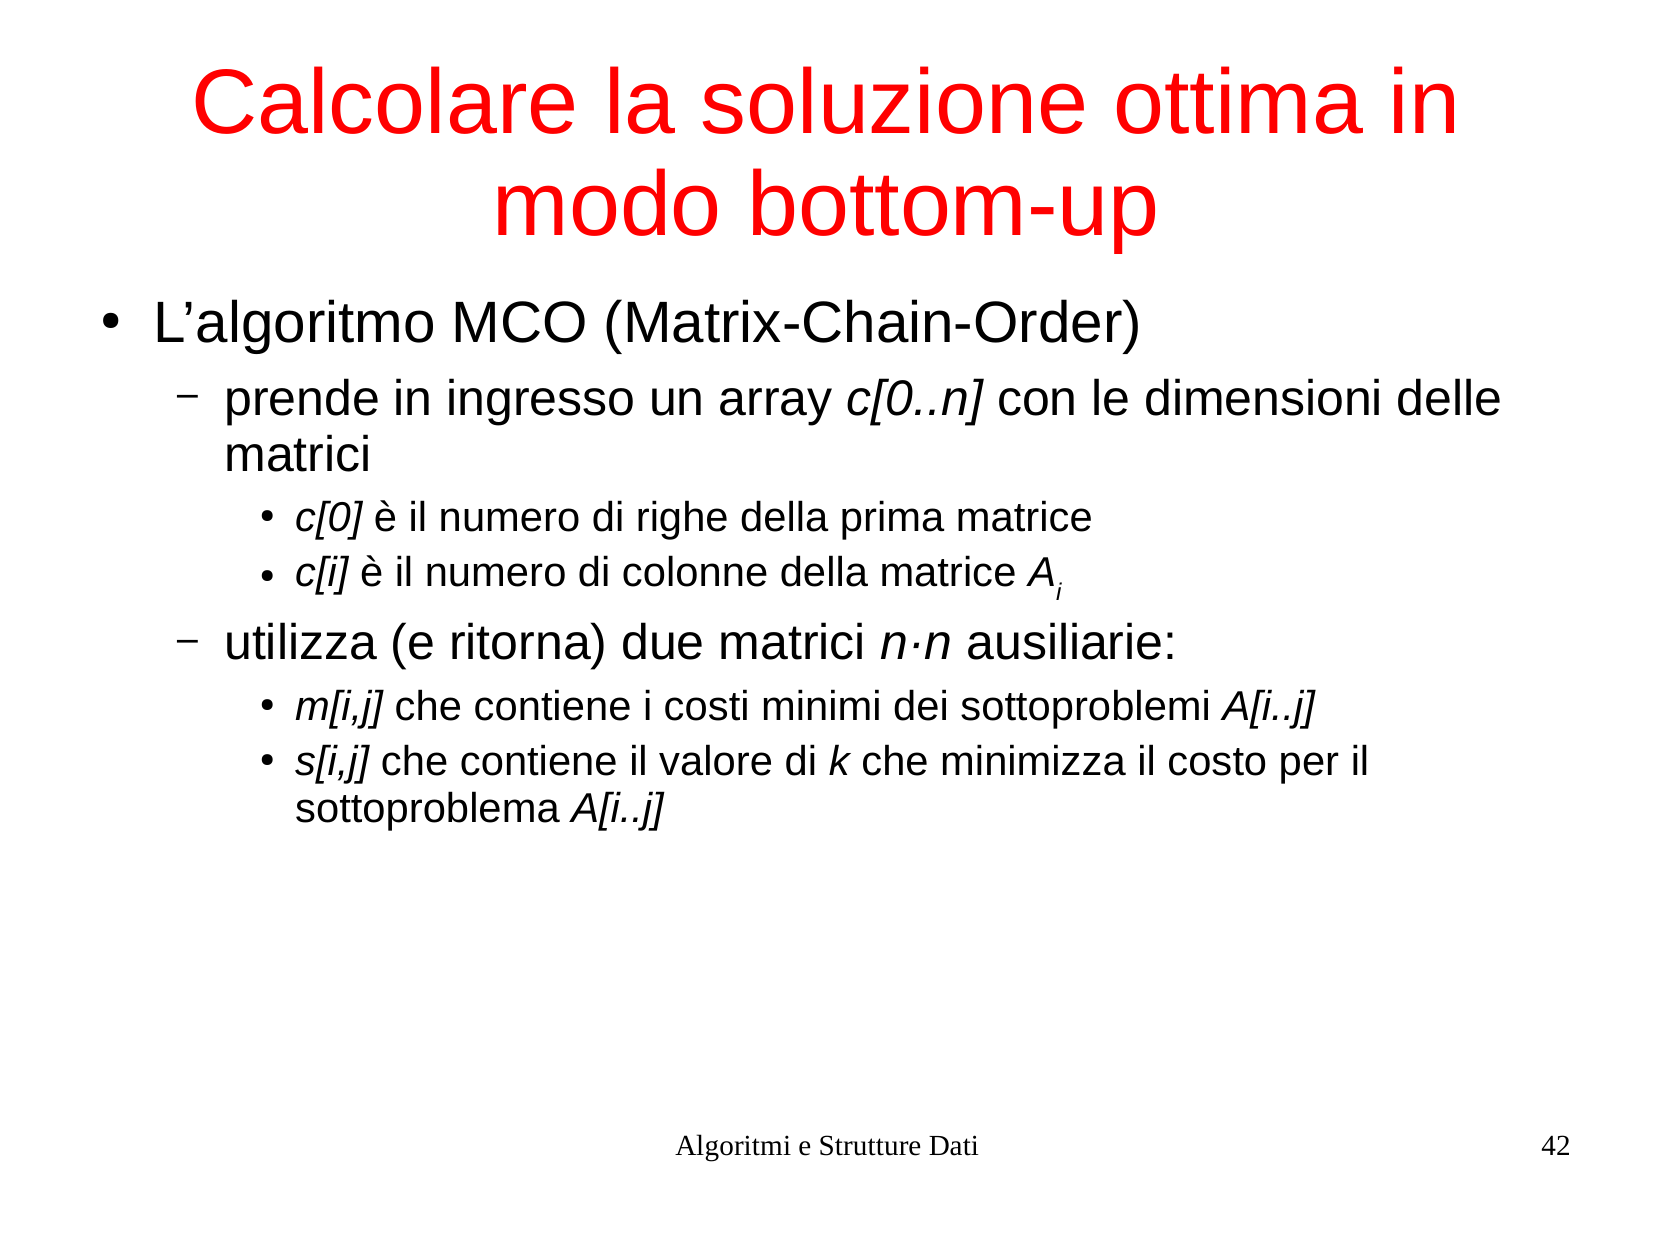

# Calcolare la soluzione ottima in modo bottom-up
L’algoritmo MCO (Matrix-Chain-Order)
prende in ingresso un array c[0..n] con le dimensioni delle matrici
c[0] è il numero di righe della prima matrice
c[i] è il numero di colonne della matrice Ai
utilizza (e ritorna) due matrici n·n ausiliarie:
m[i,j] che contiene i costi minimi dei sottoproblemi A[i..j]
s[i,j] che contiene il valore di k che minimizza il costo per il sottoproblema A[i..j]
Algoritmi e Strutture Dati
42